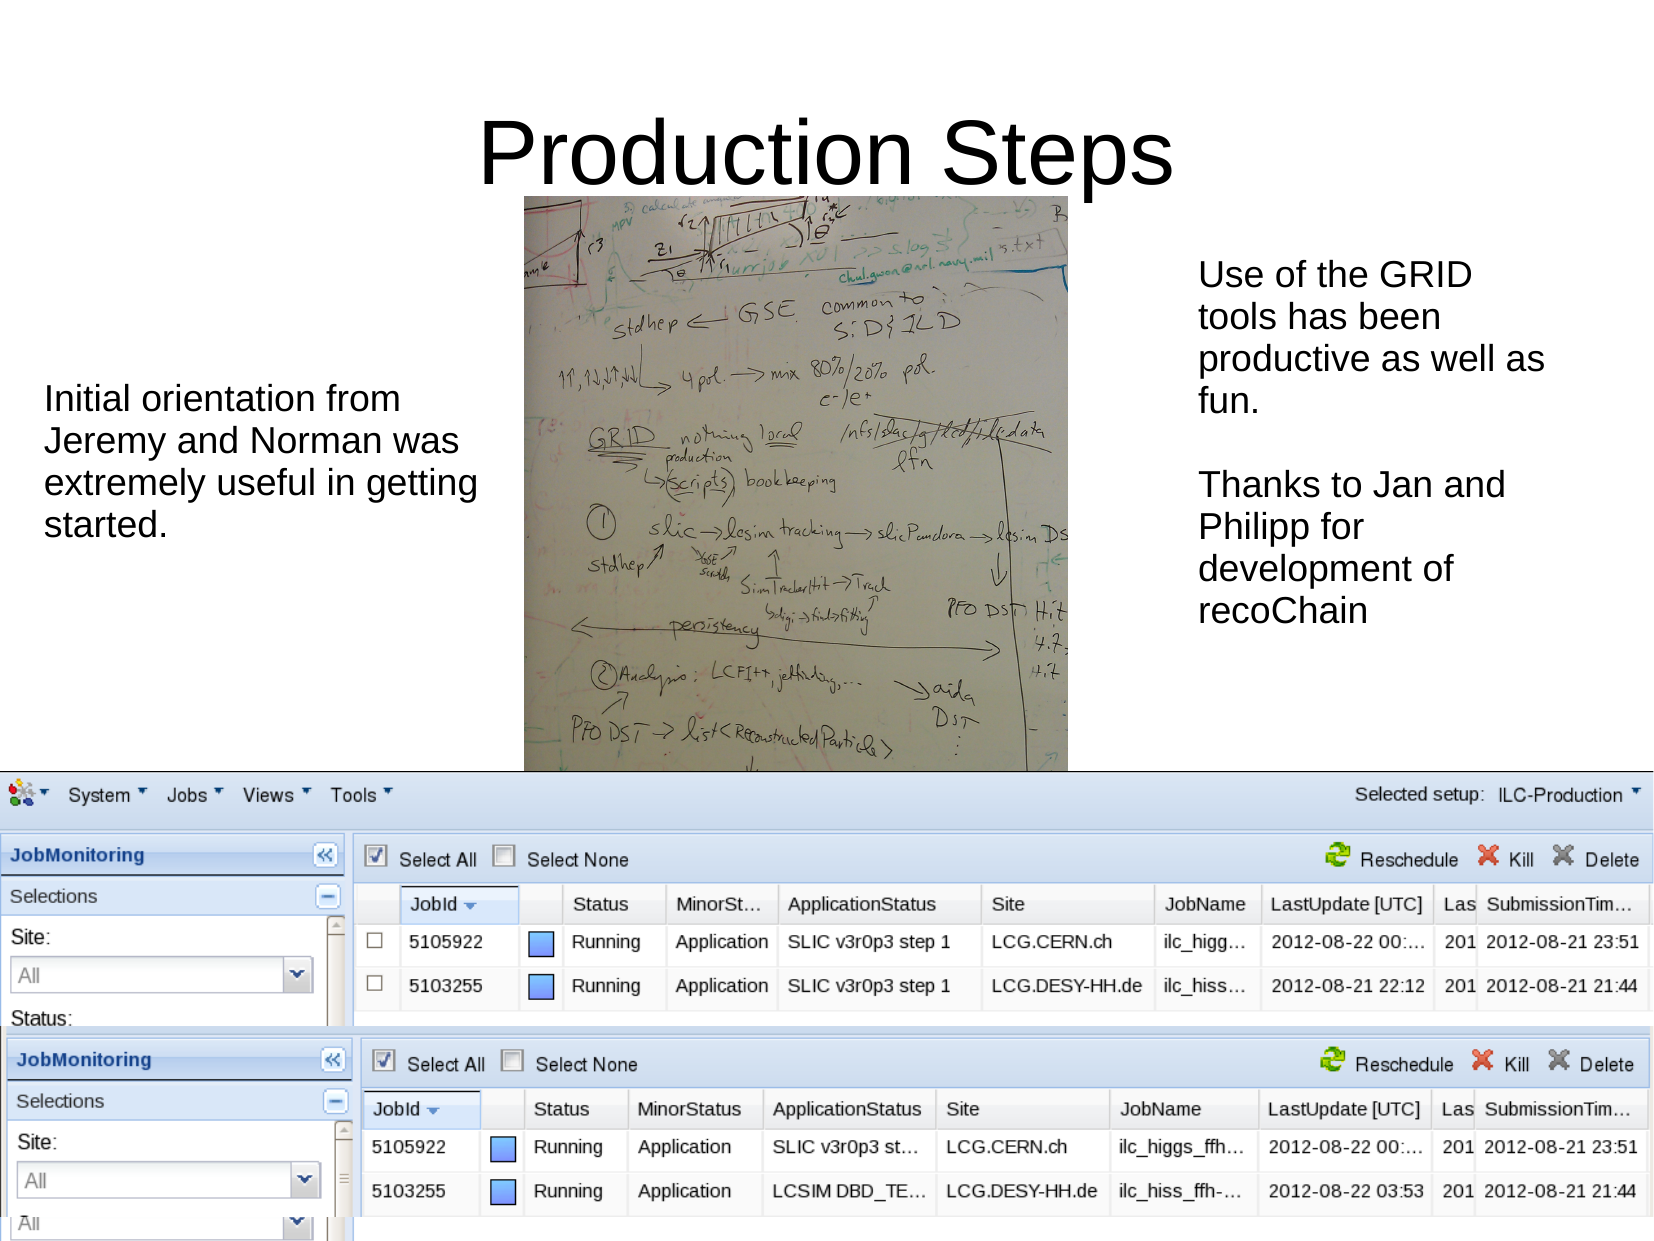

# Production Steps
Use of the GRID tools has been productive as well as fun.
Thanks to Jan and Philipp for development of recoChain
Initial orientation from
Jeremy and Norman was extremely useful in getting started.
SiD Workshop August 2012
4